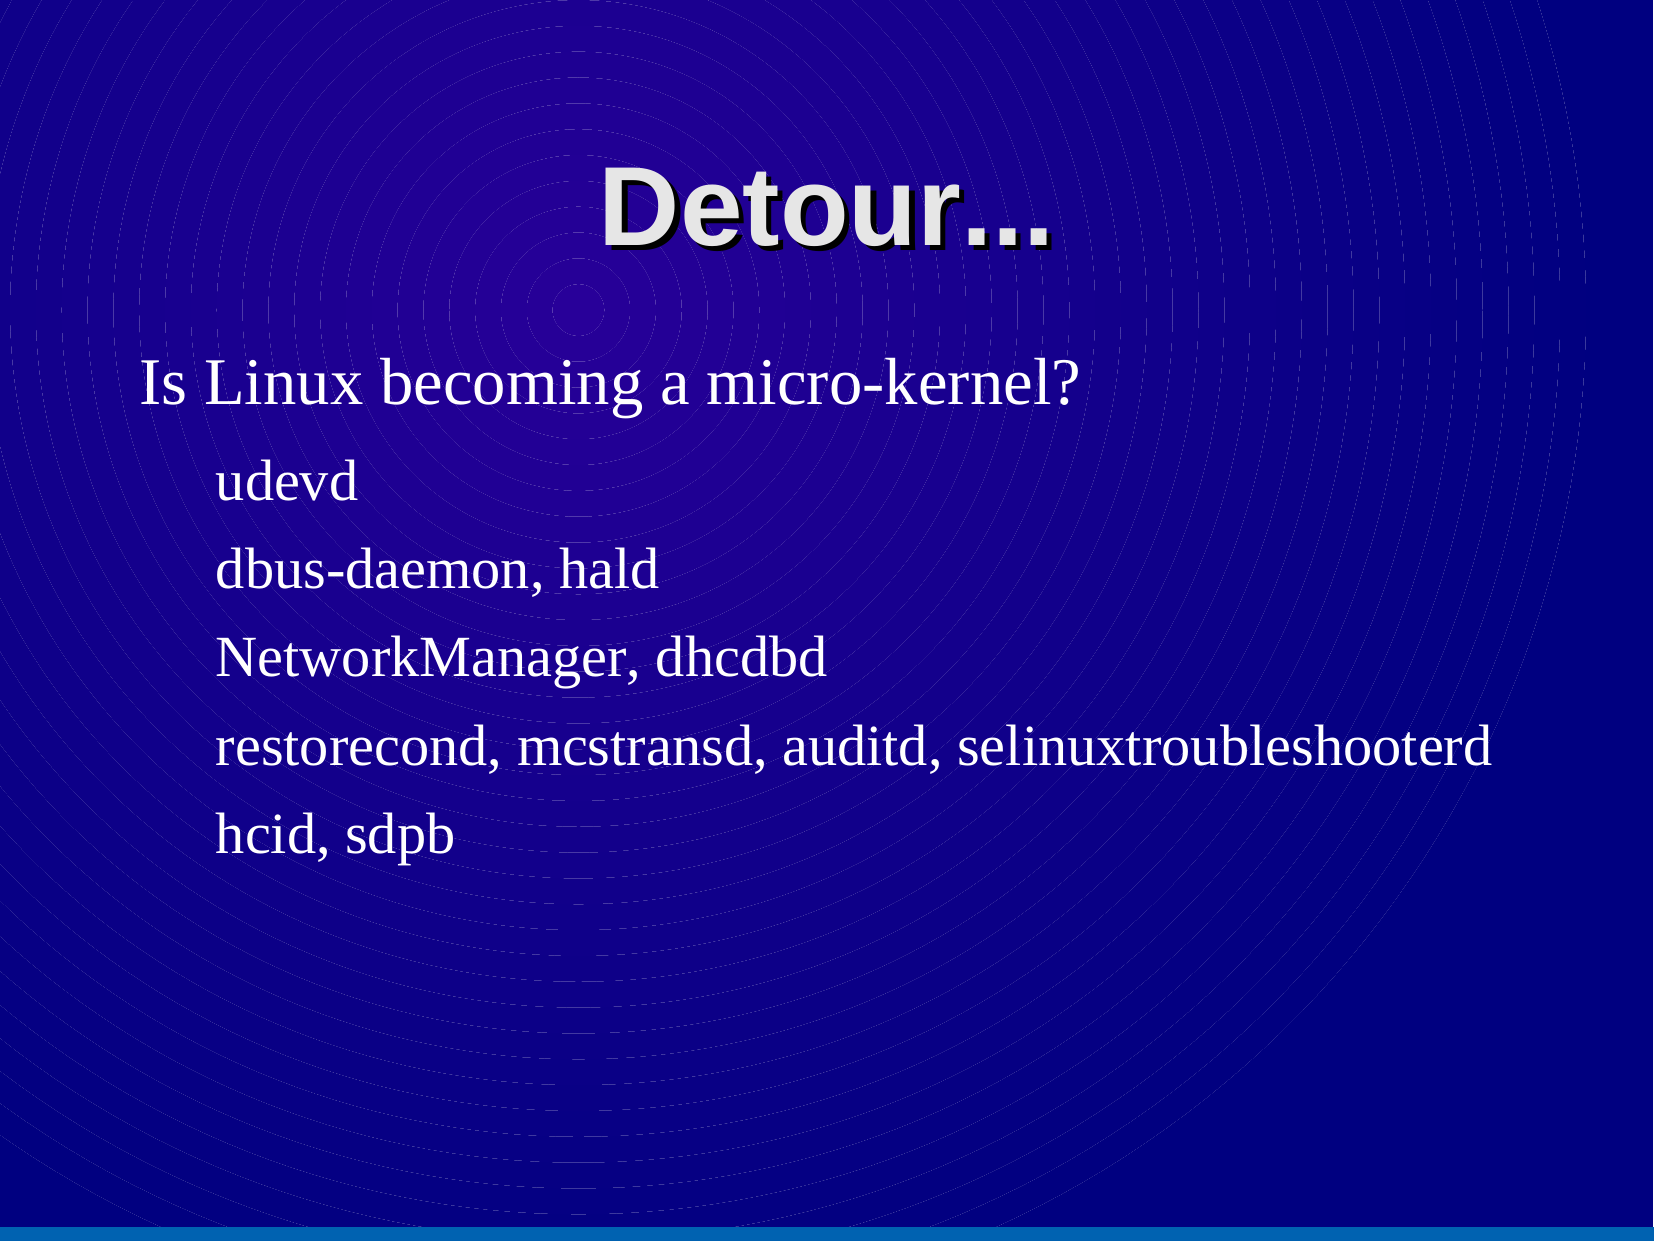

# Detour...
Is Linux becoming a micro-kernel?
udevd
dbus-daemon, hald
NetworkManager, dhcdbd
restorecond, mcstransd, auditd, selinuxtroubleshooterd
hcid, sdpb